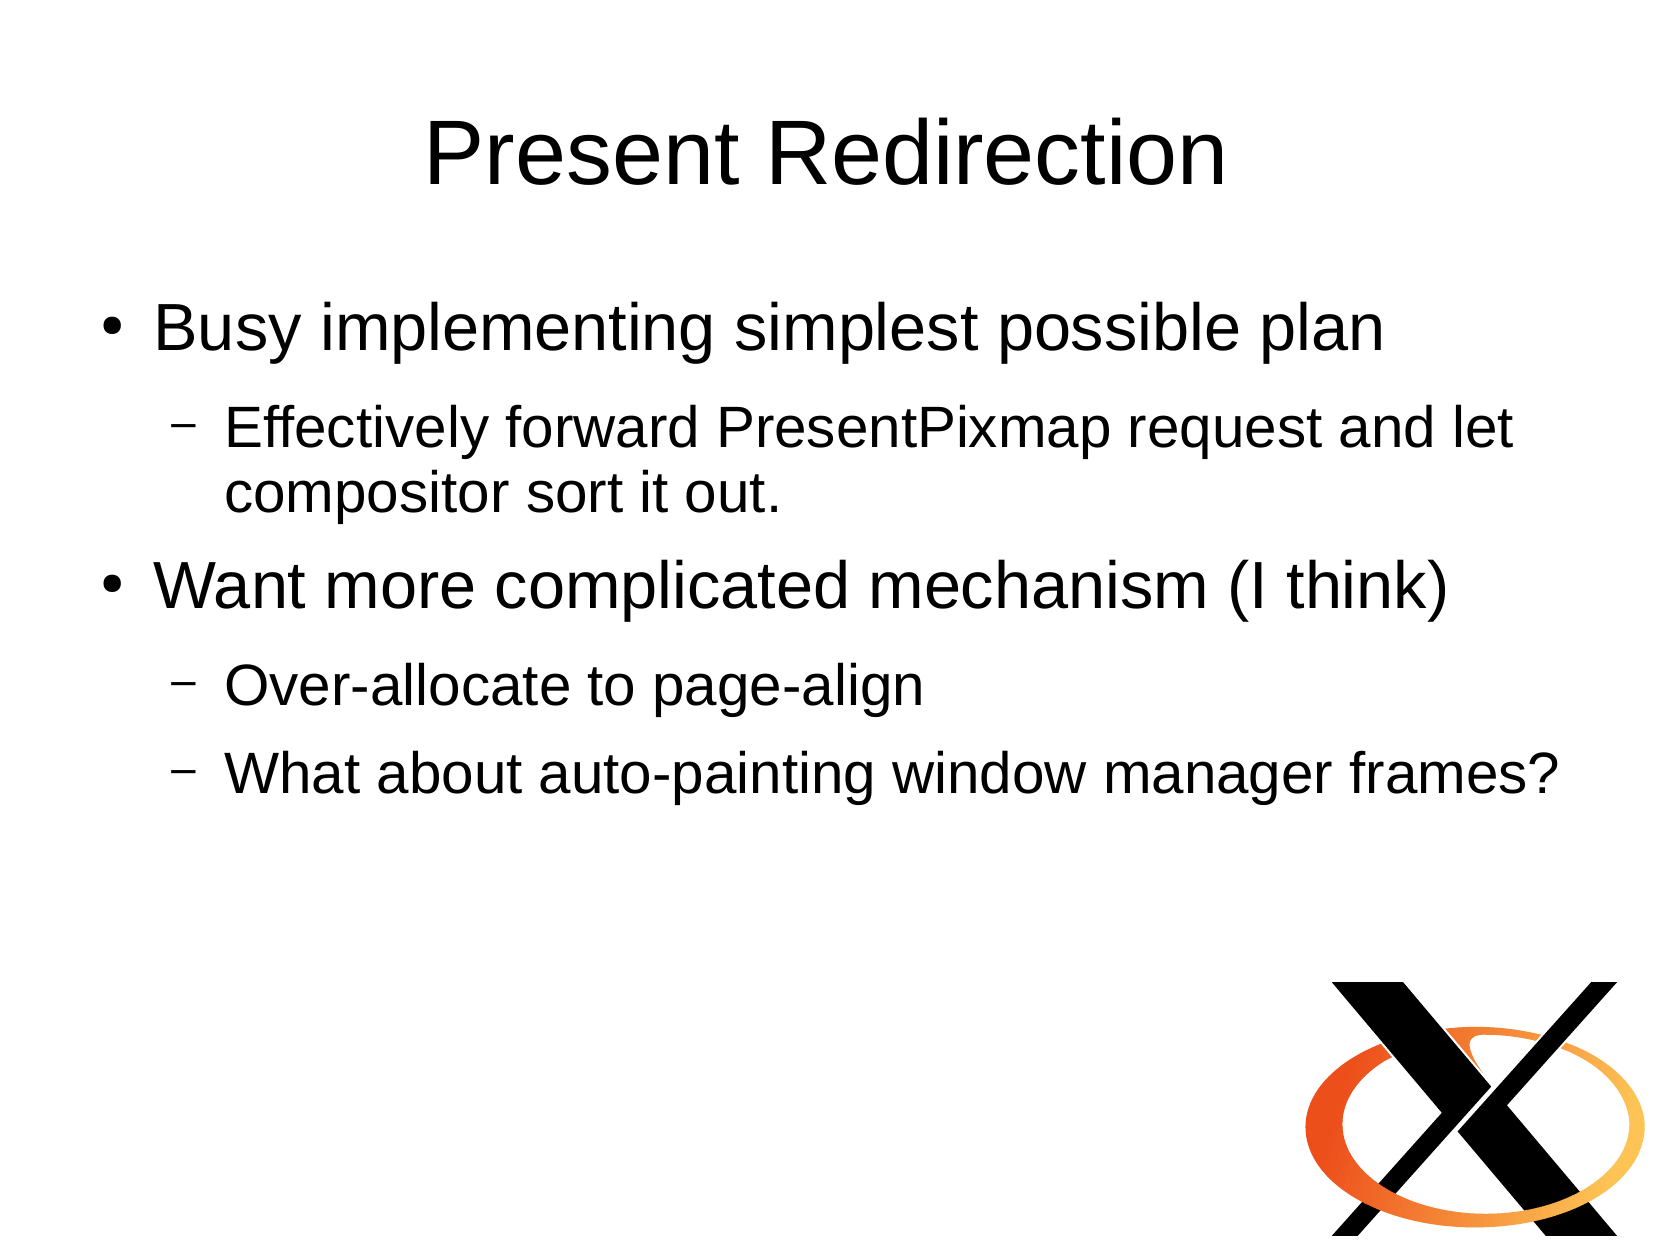

# Present Redirection
Busy implementing simplest possible plan
Effectively forward PresentPixmap request and let compositor sort it out.
Want more complicated mechanism (I think)
Over-allocate to page-align
What about auto-painting window manager frames?